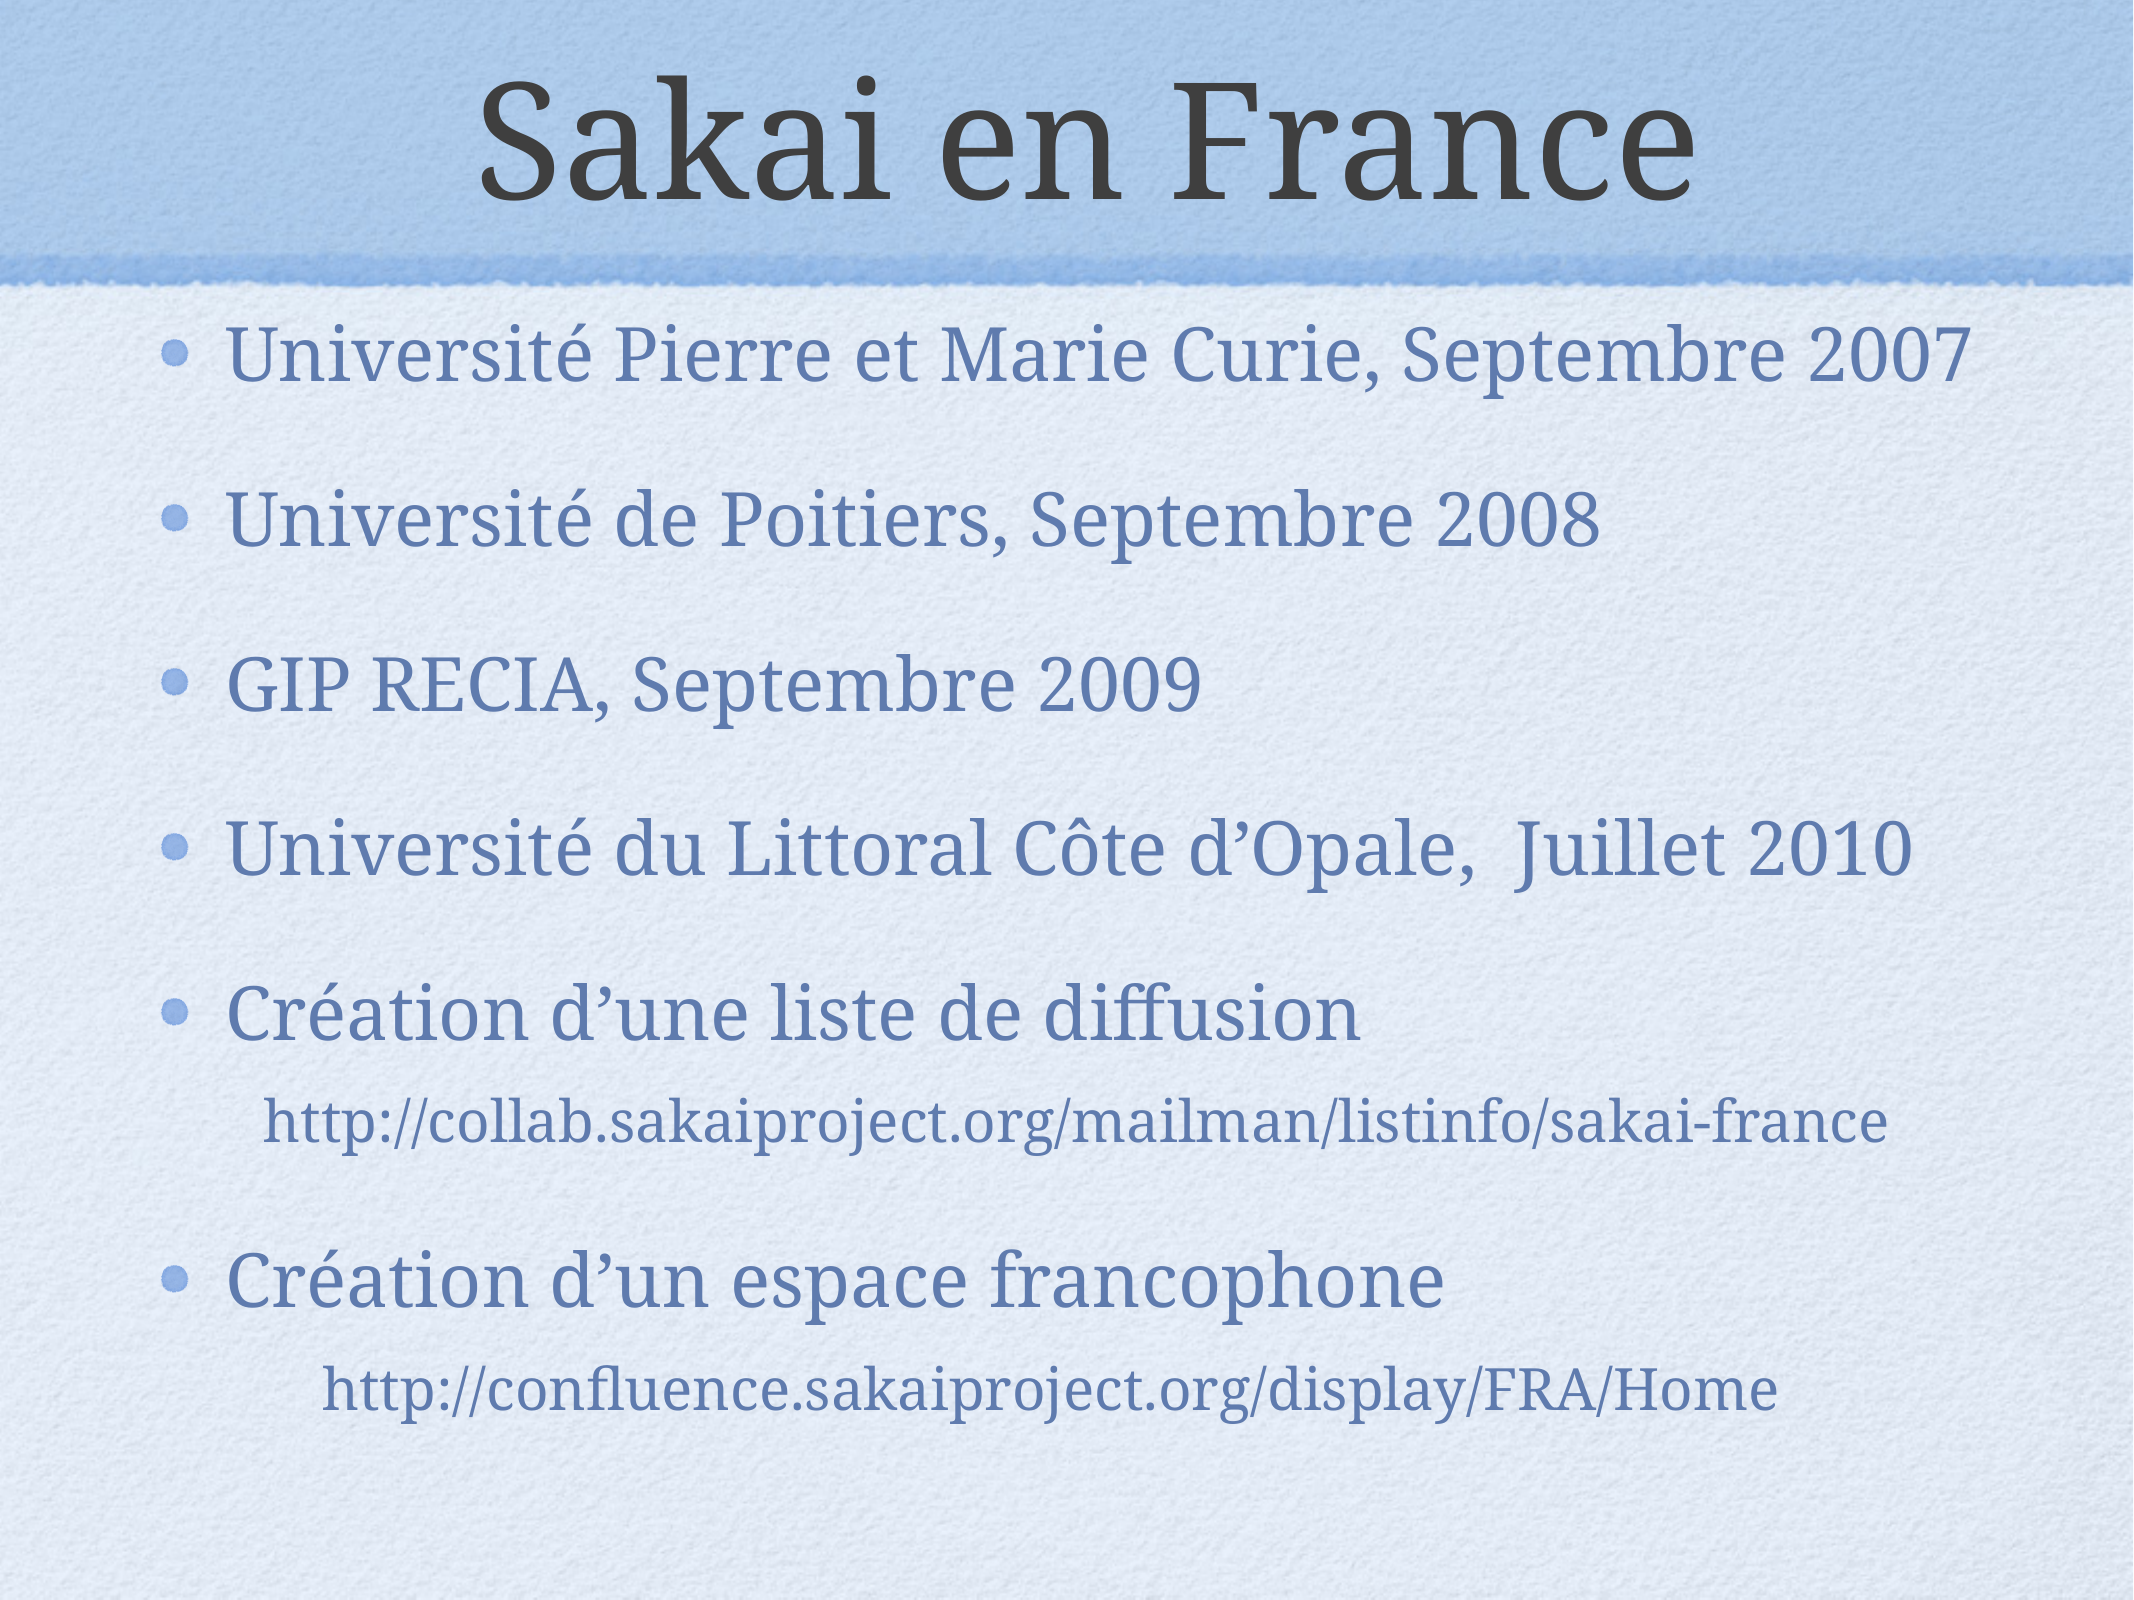

# Sakai en France
Université Pierre et Marie Curie, Septembre 2007
Université de Poitiers, Septembre 2008
GIP RECIA, Septembre 2009
Université du Littoral Côte d’Opale, Juillet 2010
Création d’une liste de diffusion
 http://collab.sakaiproject.org/mailman/listinfo/sakai-france
Création d’un espace francophone
 http://confluence.sakaiproject.org/display/FRA/Home